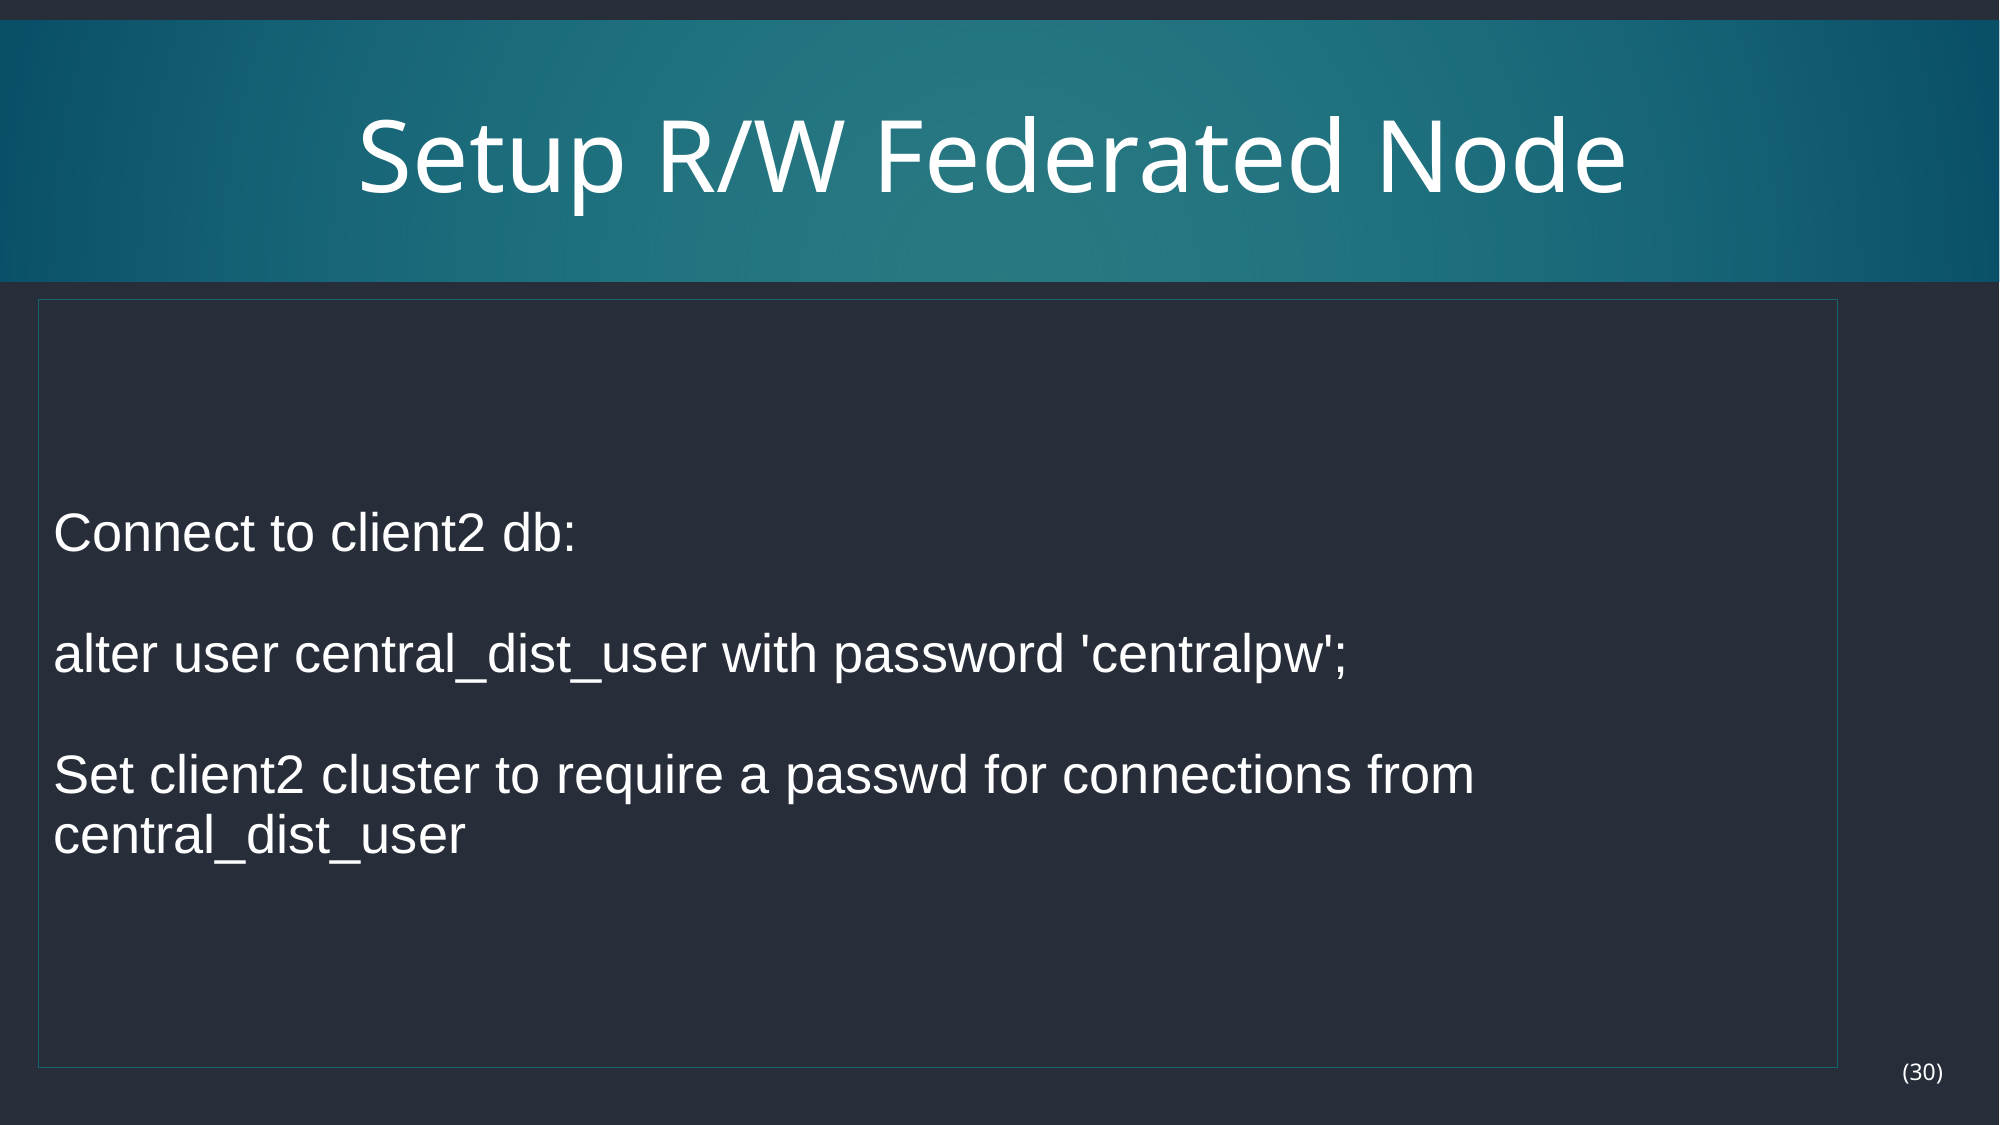

Setup R/W Federated Node
Connect to client2 db:
alter user central_dist_user with password 'centralpw';
Set client2 cluster to require a passwd for connections from central_dist_user